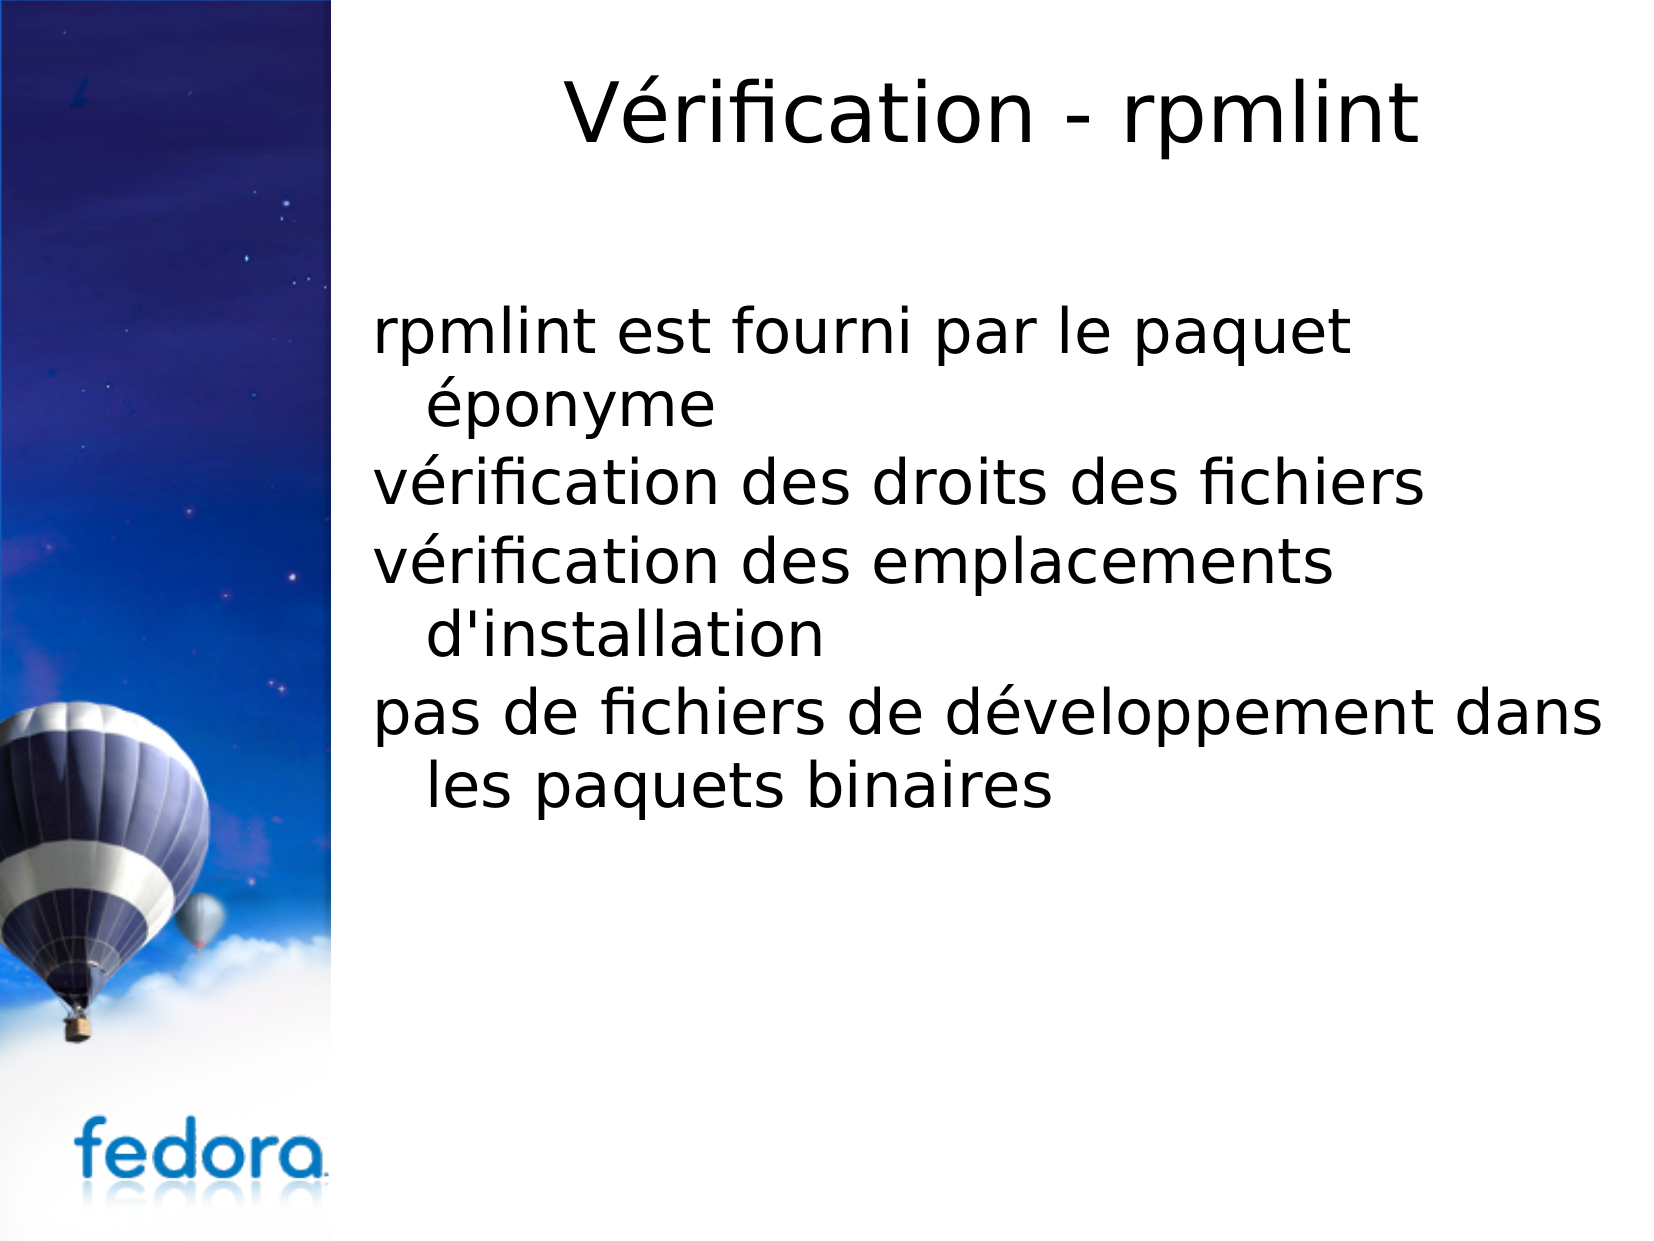

Vérification - rpmlint
# rpmlint est fourni par le paquet éponyme
vérification des droits des fichiers
vérification des emplacements d'installation
pas de fichiers de développement dans les paquets binaires